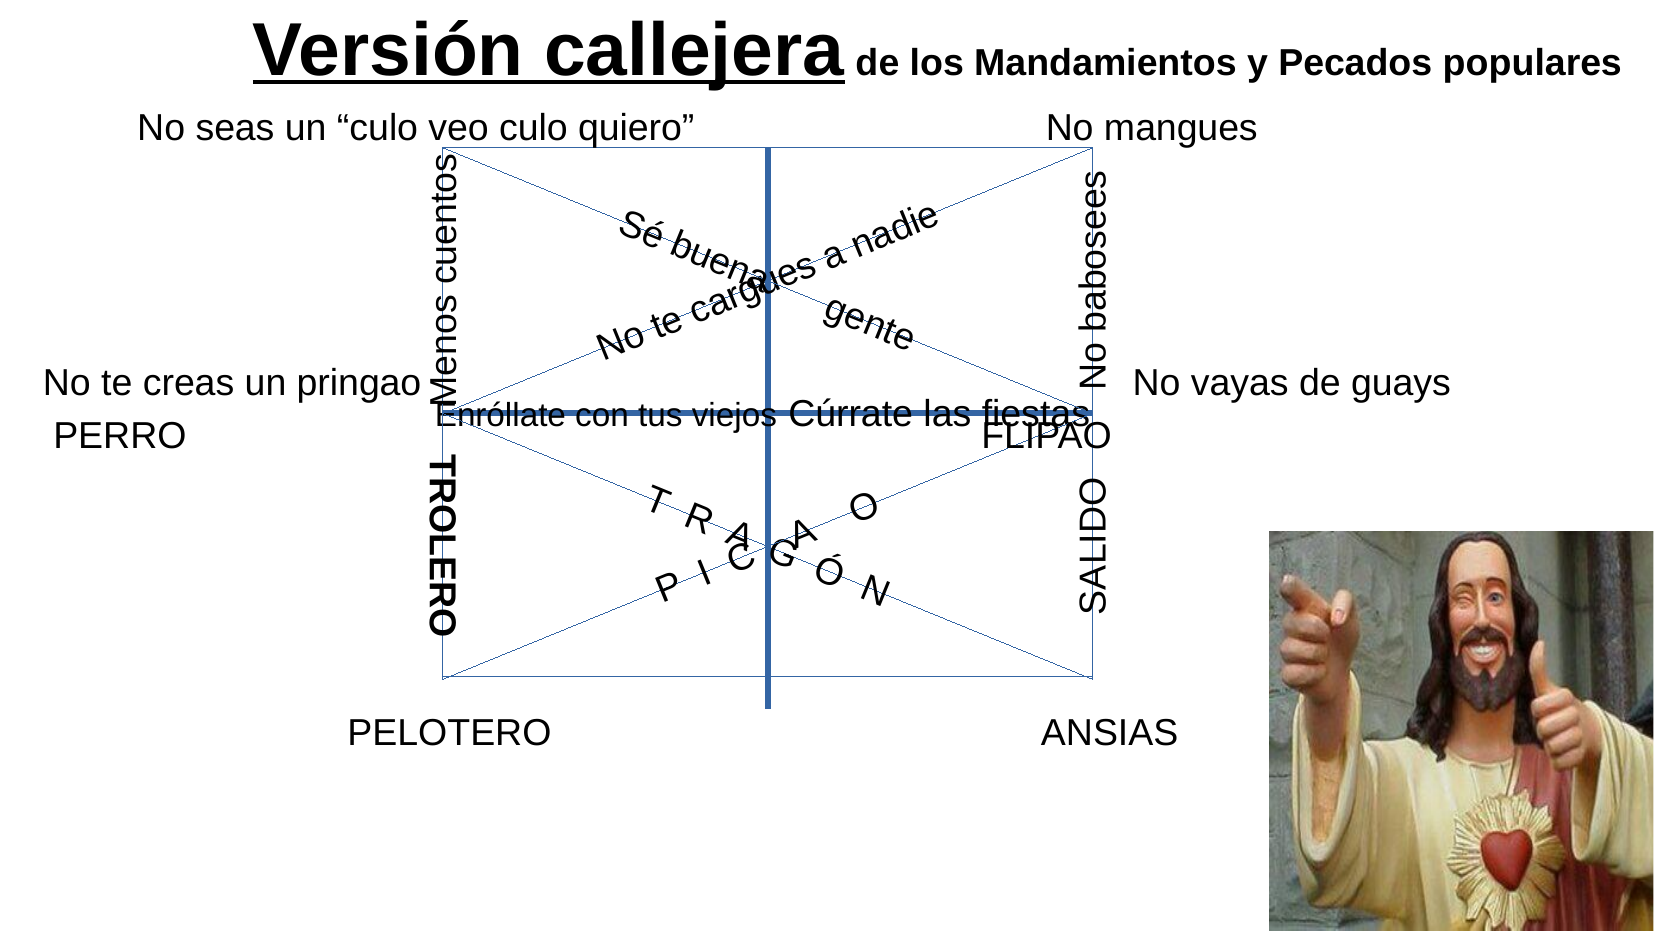

Versión callejera de los Mandamientos y Pecados populares No seas un “culo veo culo quiero” No mangues
 No te creas un pringao No vayas de guays PERRO FLIPAO
 PELOTERO ANSIAS
Menos cuentos
No te cargues a nadie
Sé buena gente
No babosees
Enróllate con tus viejos Cúrrate las fiestas
TROLERO
T R A G Ó N
P I C A O
SALIDO